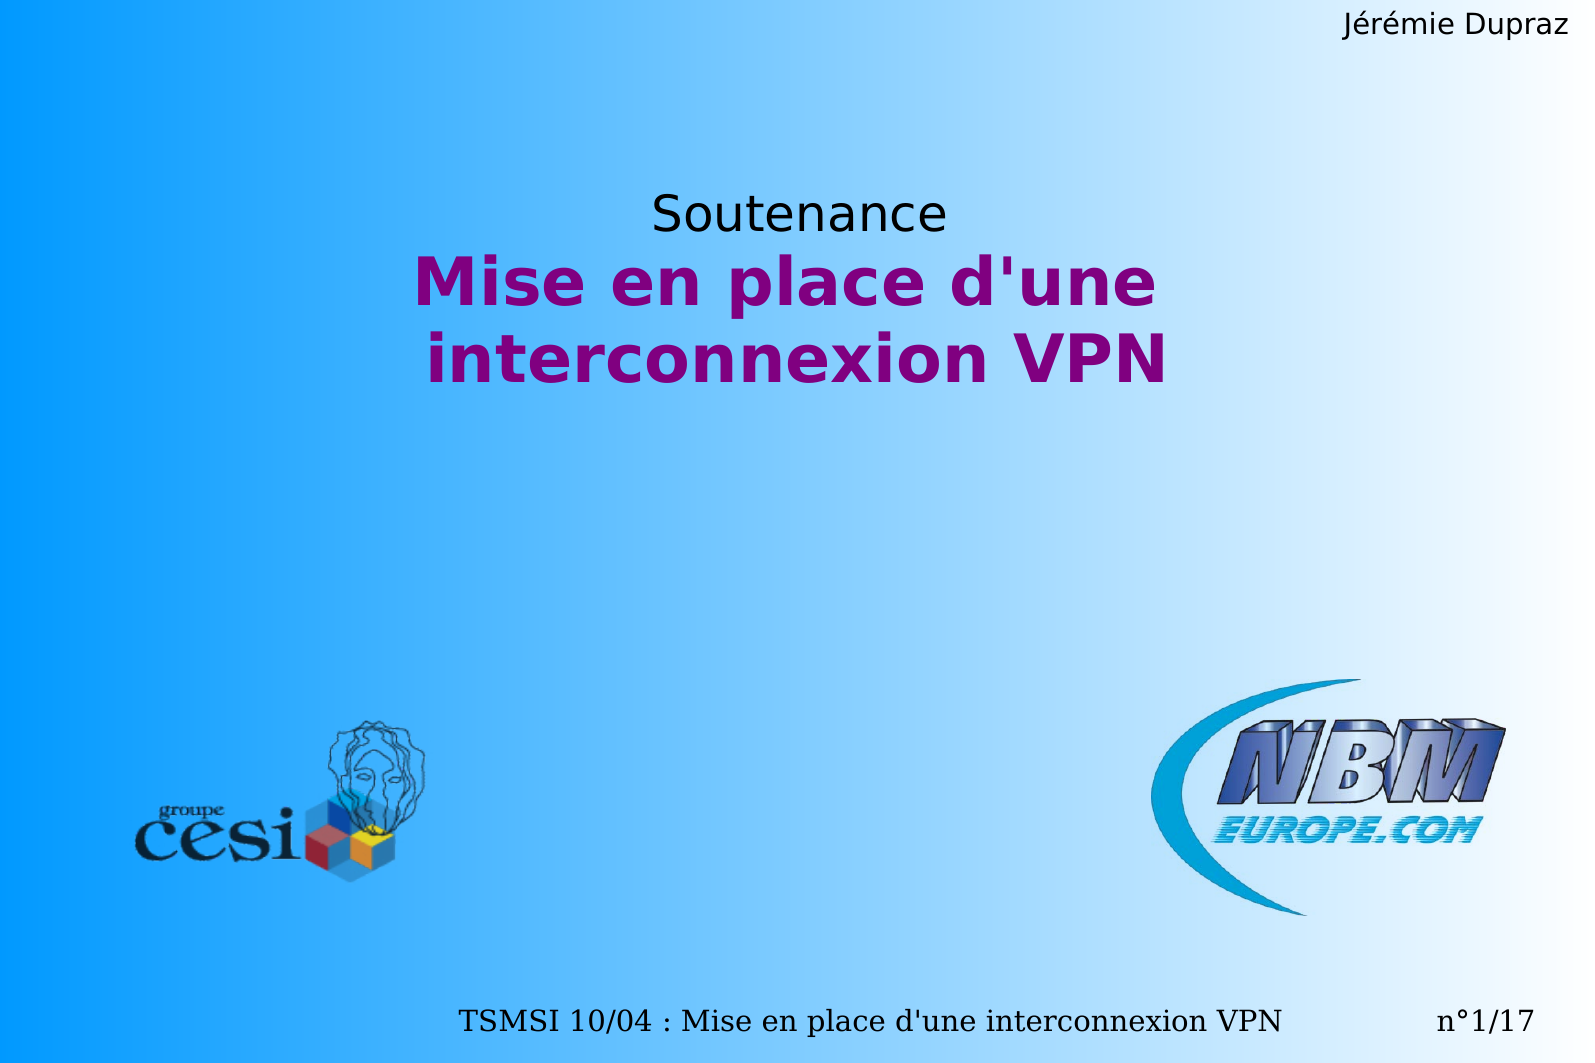

Soutenance
Mise en place d'une
interconnexion VPN
TSMSI 10/04 : Mise en place d'une interconnexion VPN
1